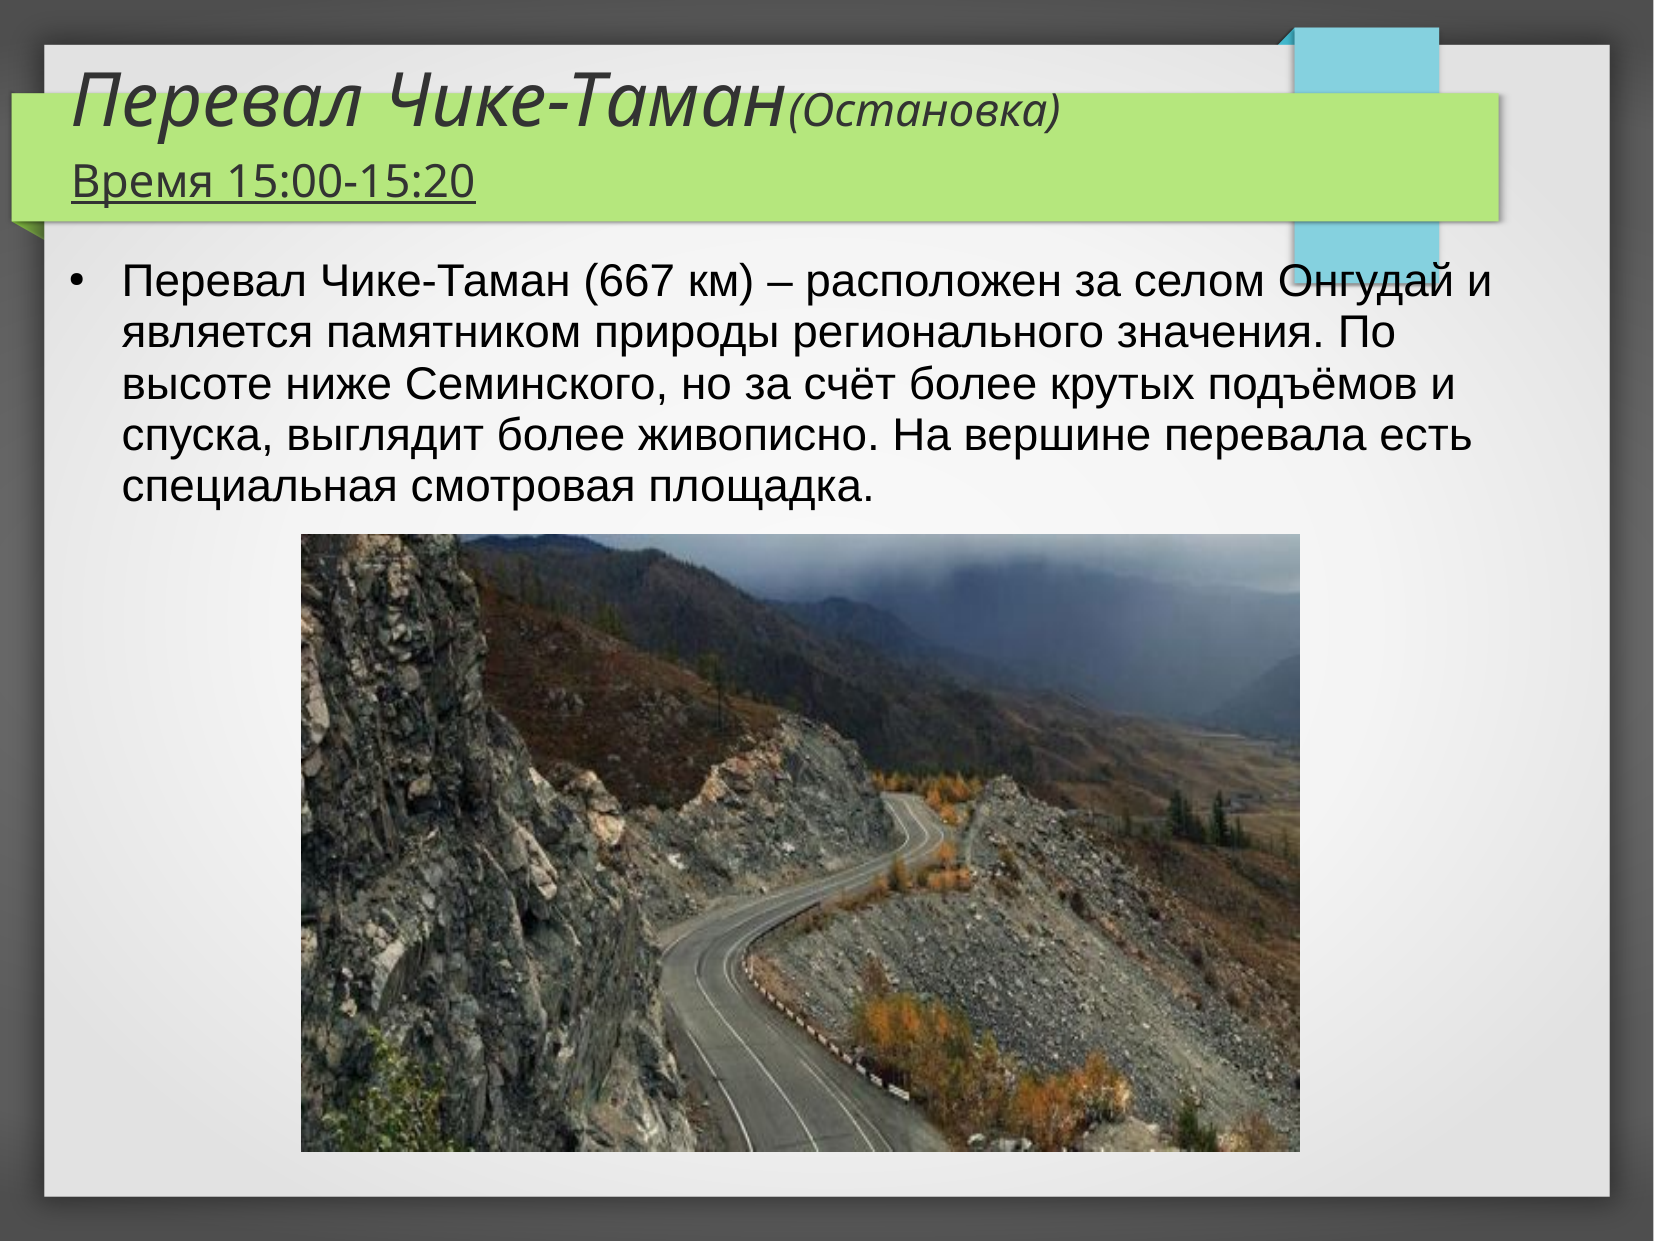

# Перевал Чике-Таман(Остановка) Время 15:00-15:20
Перевал Чике-Таман (667 км) – расположен за селом Онгудай и является памятником природы регионального значения. По высоте ниже Семинского, но за счёт более крутых подъёмов и спуска, выглядит более живописно. На вершине перевала есть специальная смотровая площадка.